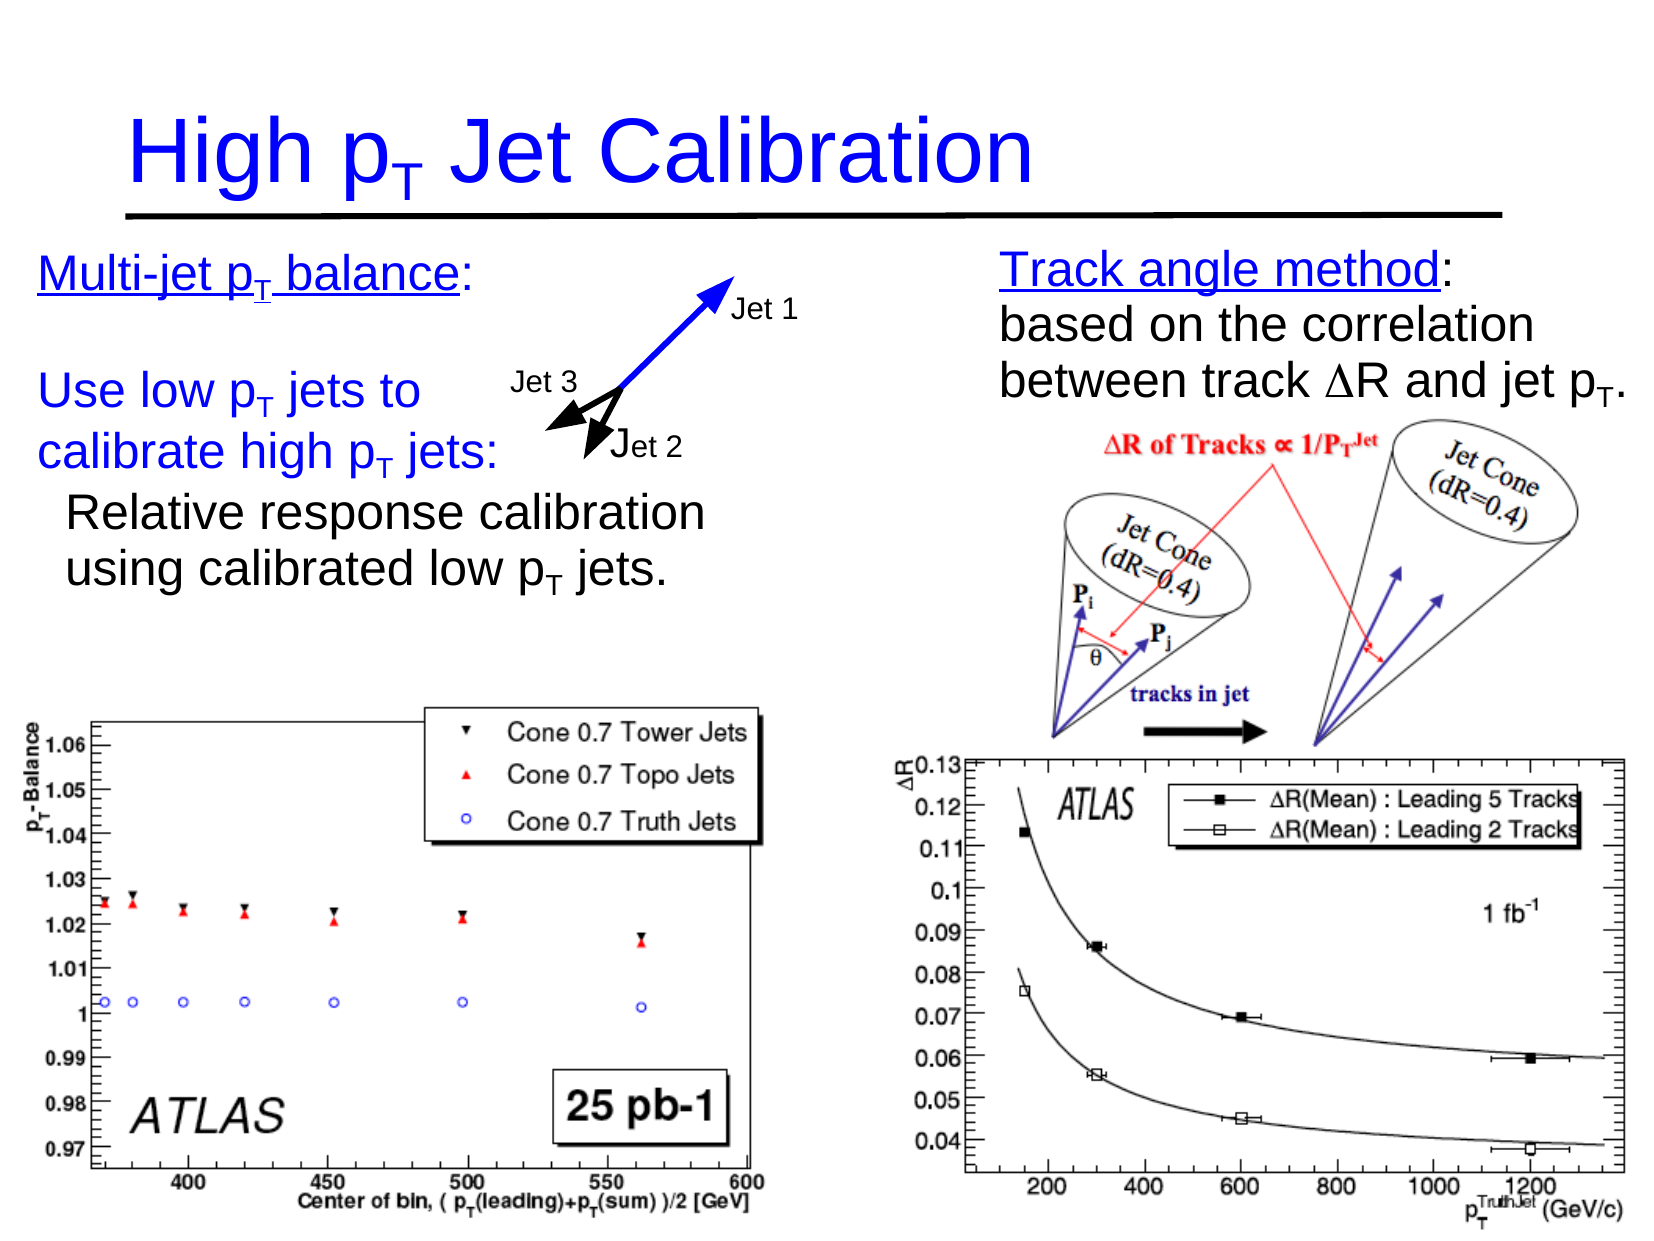

High pT Jet Calibration
Track angle method:
based on the correlation
between track ΔR and jet pT.
Multi-jet pT balance:
Use low pT jets to
calibrate high pT jets:
 Relative response calibration
 using calibrated low pT jets.
Jet 1
Jet 3
Jet 2